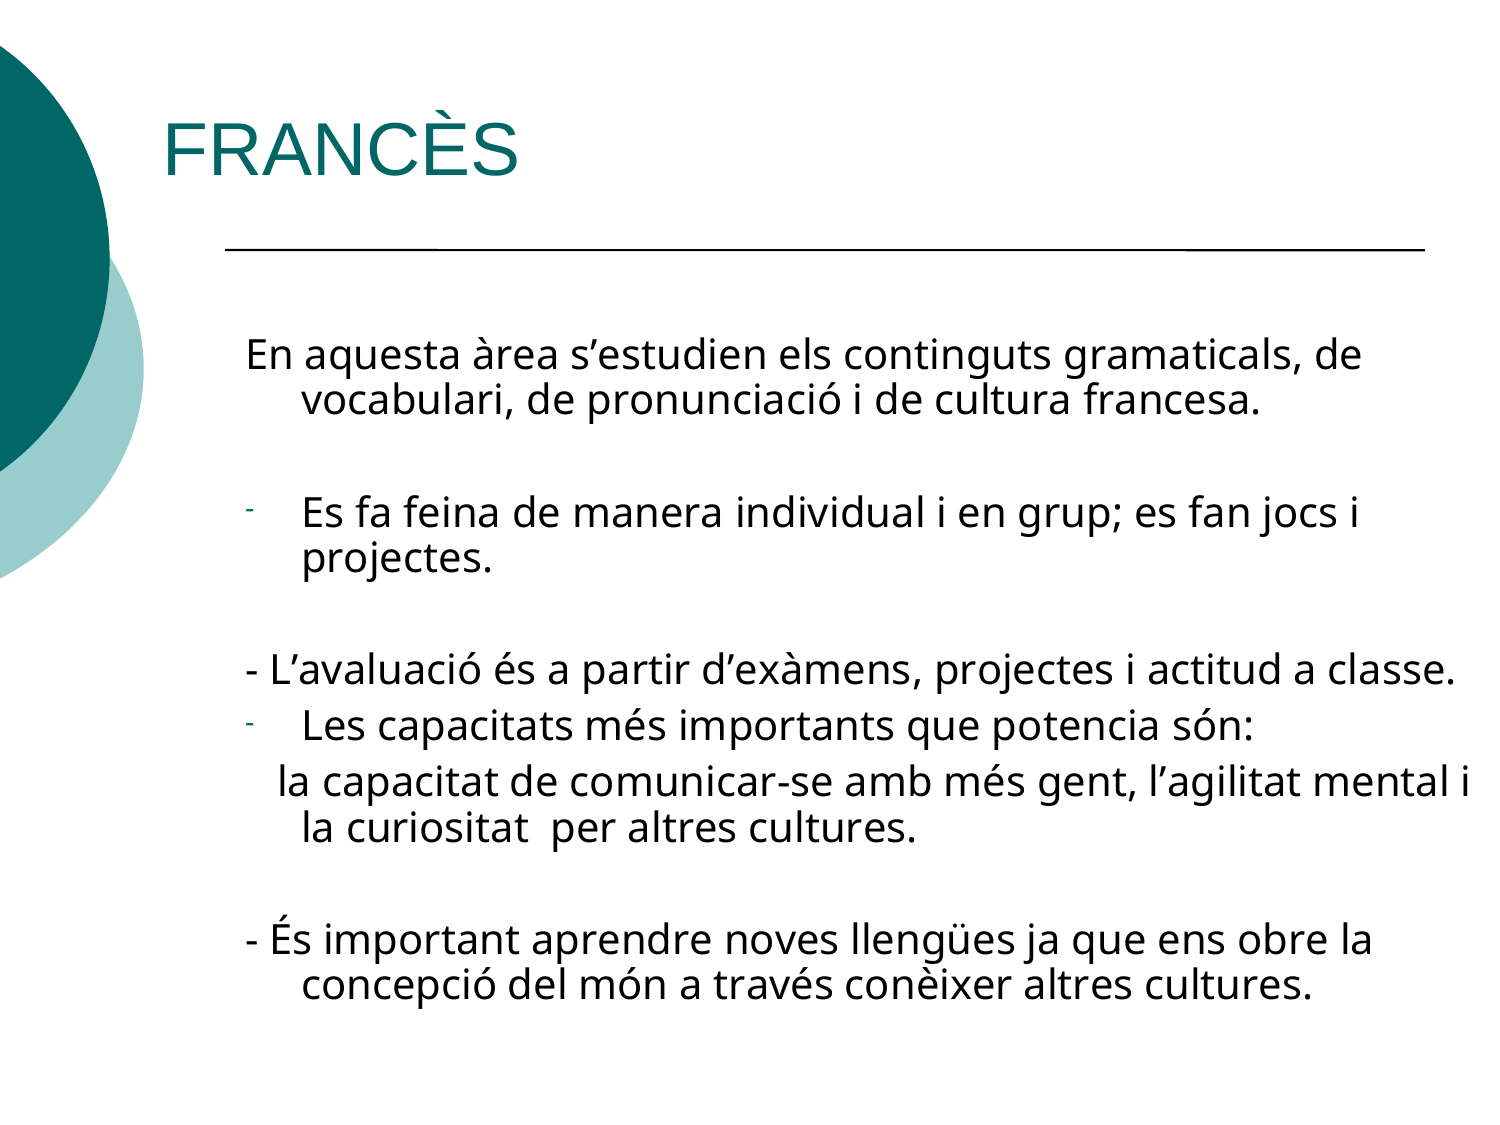

# FRANCÈS
En aquesta àrea s’estudien els continguts gramaticals, de vocabulari, de pronunciació i de cultura francesa.
Es fa feina de manera individual i en grup; es fan jocs i projectes.
- L’avaluació és a partir d’exàmens, projectes i actitud a classe.
Les capacitats més importants que potencia són:
 la capacitat de comunicar-se amb més gent, l’agilitat mental i la curiositat per altres cultures.
- És important aprendre noves llengües ja que ens obre la concepció del món a través conèixer altres cultures.